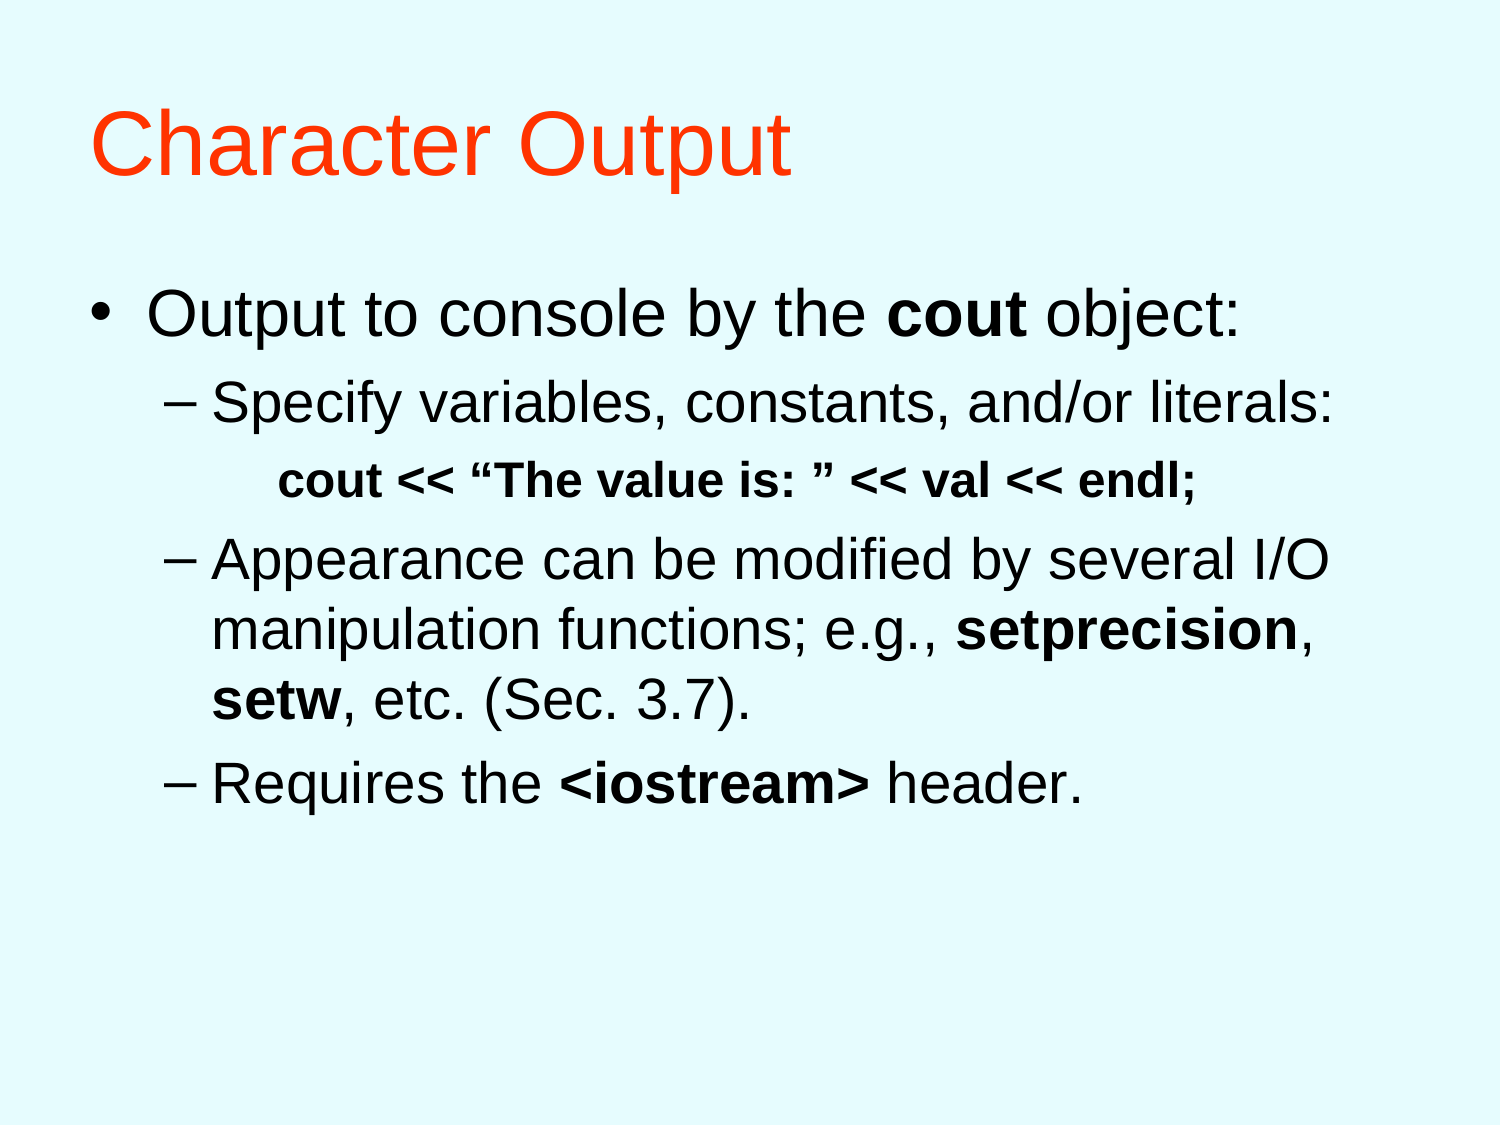

# Character Output
Output to console by the cout object:
Specify variables, constants, and/or literals:
cout << “The value is: ” << val << endl;
Appearance can be modified by several I/O manipulation functions; e.g., setprecision, setw, etc. (Sec. 3.7).
Requires the <iostream> header.